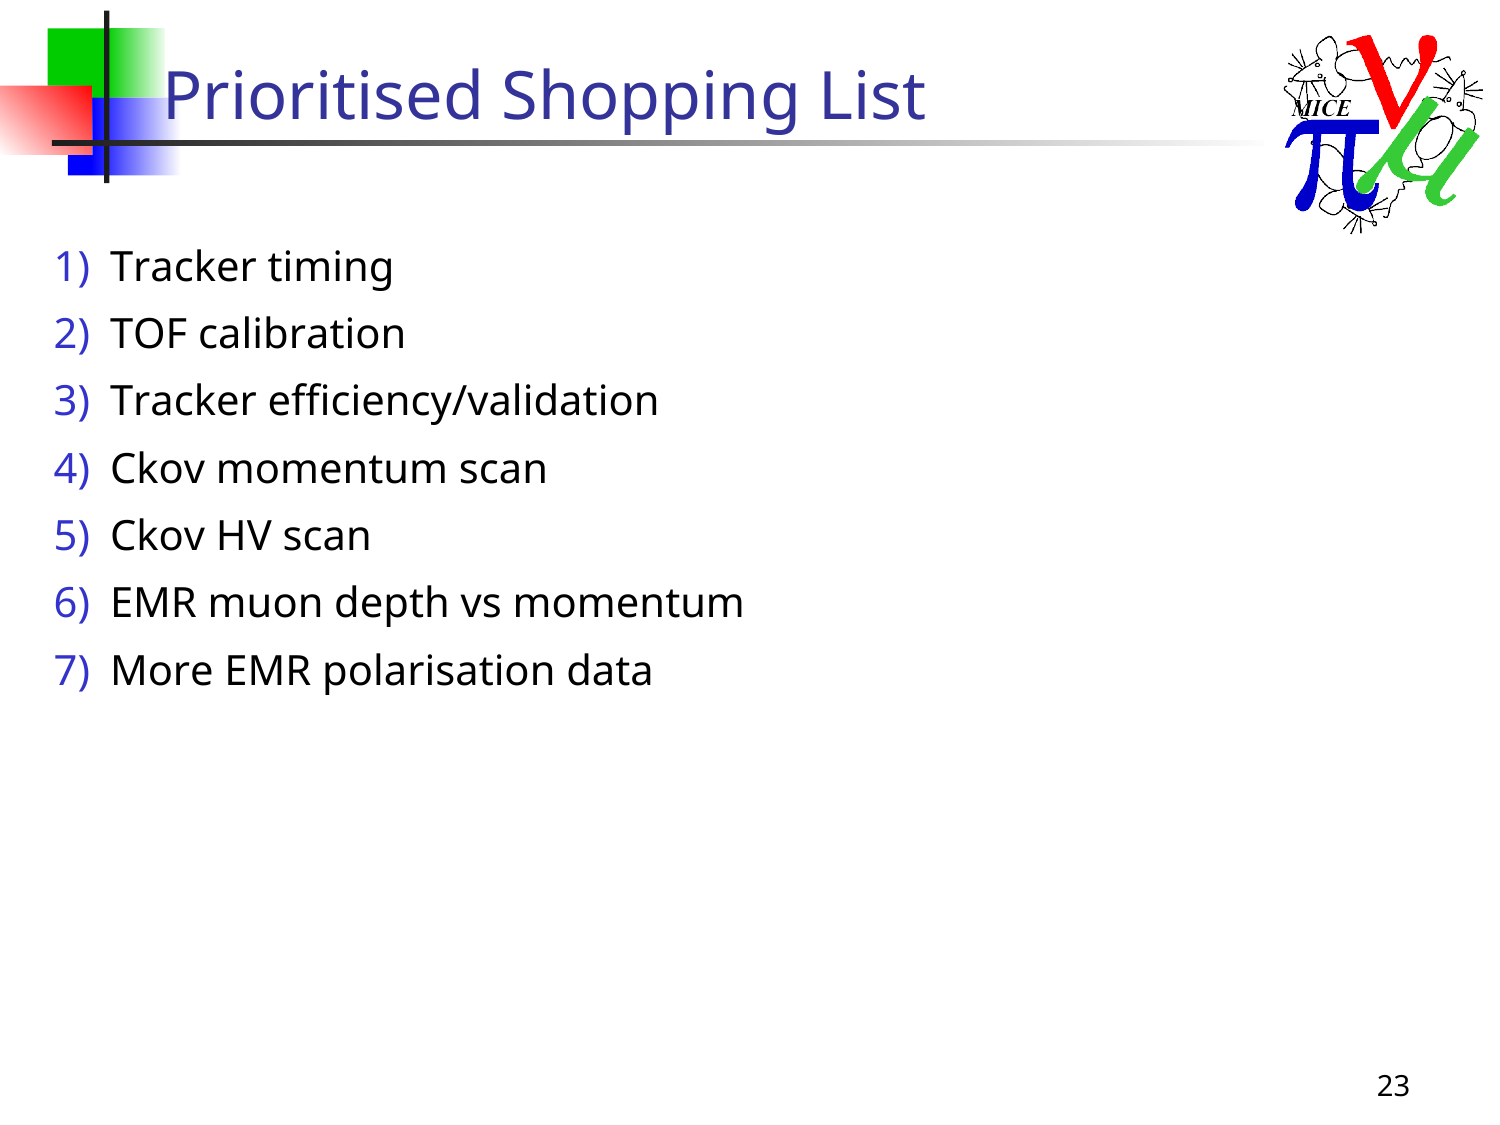

# Prioritised Shopping List
Tracker timing
TOF calibration
Tracker efficiency/validation
Ckov momentum scan
Ckov HV scan
EMR muon depth vs momentum
More EMR polarisation data
23